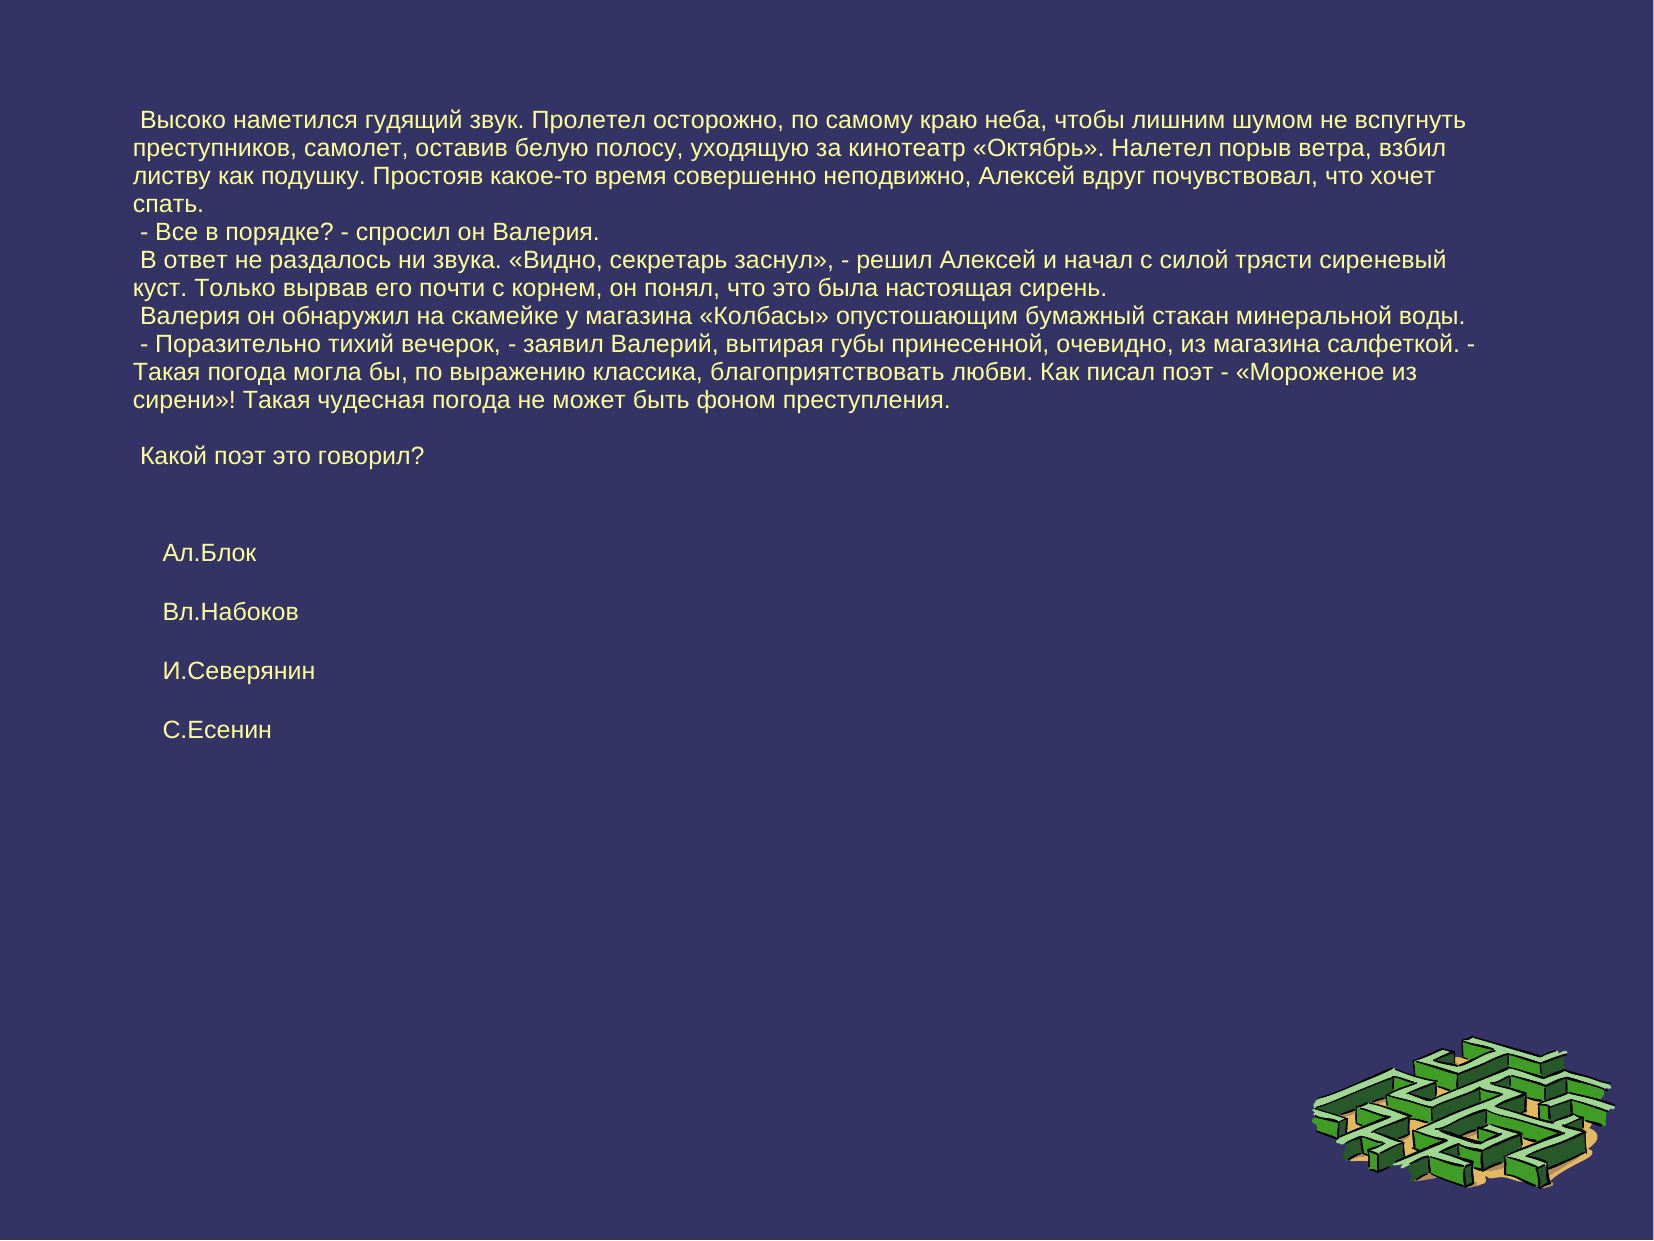

Высоко наметился гудящий звук. Пролетел осторожно, по самому краю неба, чтобы лишним шумом не вспугнуть преступников, самолет, оставив белую полосу, уходящую за кинотеатр «Октябрь». Налетел порыв ветра, взбил листву как подушку. Простояв какое-то время совершенно неподвижно, Алексей вдруг почувствовал, что хочет спать.
 - Все в порядке? - спросил он Валерия.
 В ответ не раздалось ни звука. «Видно, секретарь заснул», - решил Алексей и начал с силой трясти сиреневый куст. Только вырвав его почти с корнем, он понял, что это была настоящая сирень.
 Валерия он обнаружил на скамейке у магазина «Колбасы» опустошающим бумажный стакан минеральной воды.
 - Поразительно тихий вечерок, - заявил Валерий, вытирая губы принесенной, очевидно, из магазина салфеткой. -
Такая погода могла бы, по выражению классика, благоприятствовать любви. Как писал поэт - «Мороженое из сирени»! Такая чудесная погода не может быть фоном преступления.
 Какой поэт это говорил?
Ал.Блок
Вл.Набоков
И.Северянин
С.Есенин